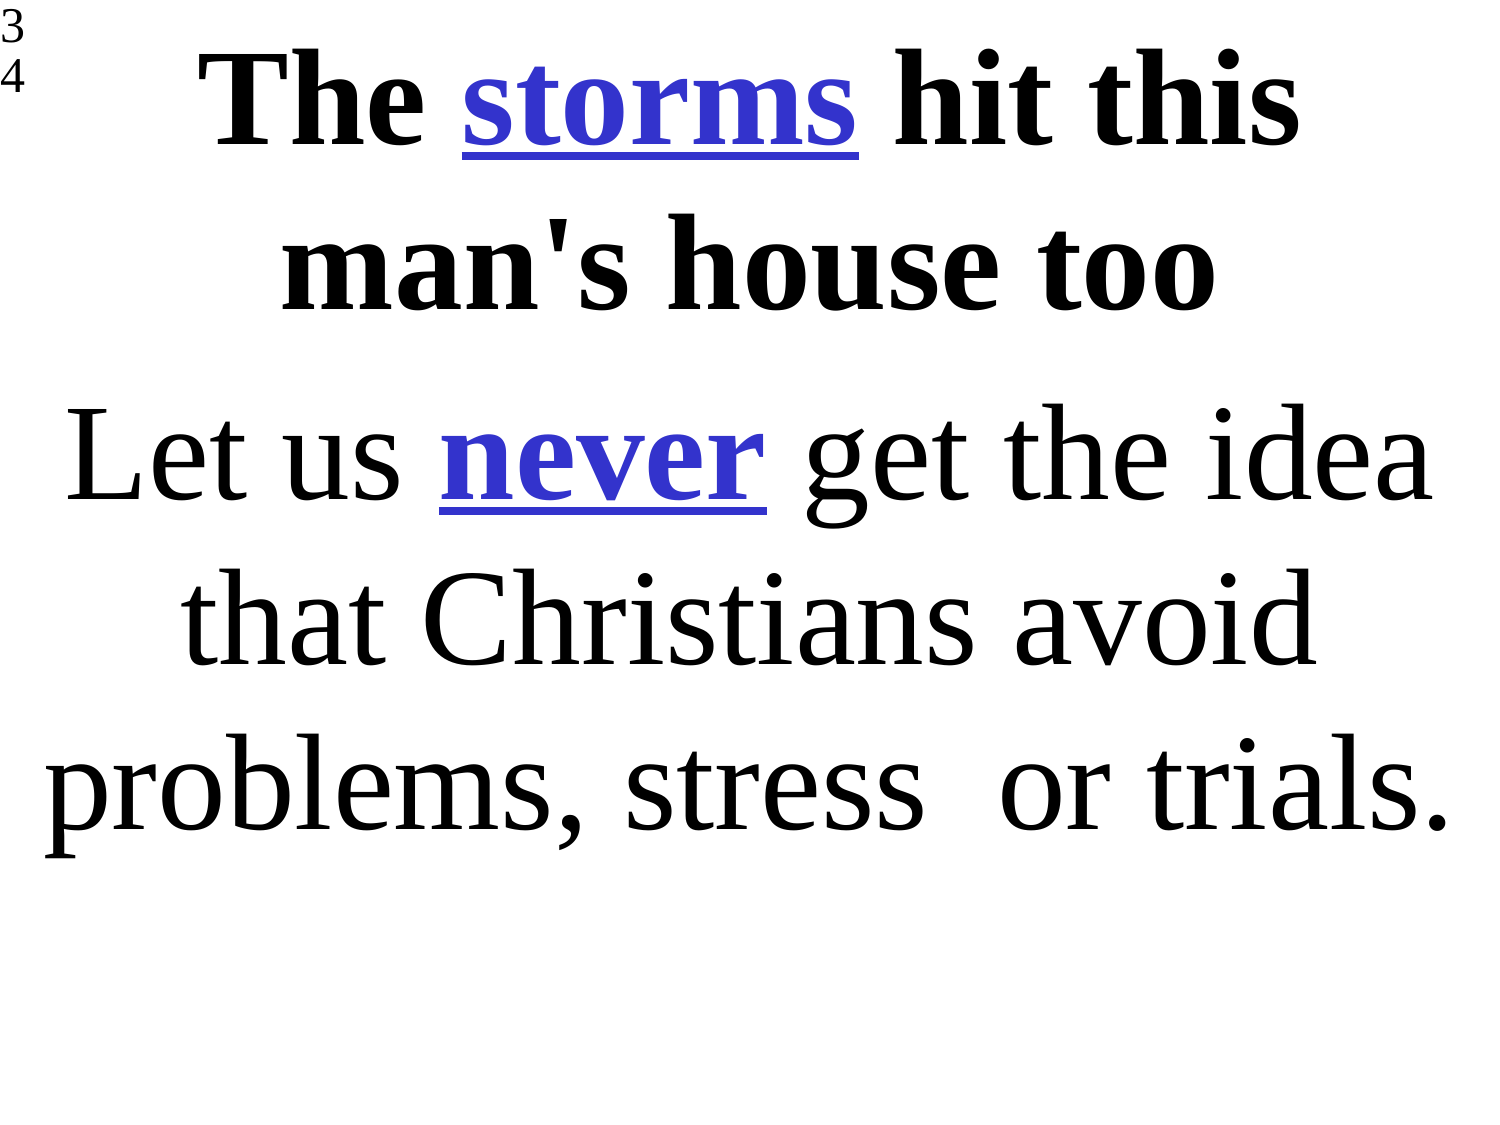

The storms hit this man's house too
Let us never get the idea that Christians avoid problems, stress or trials.